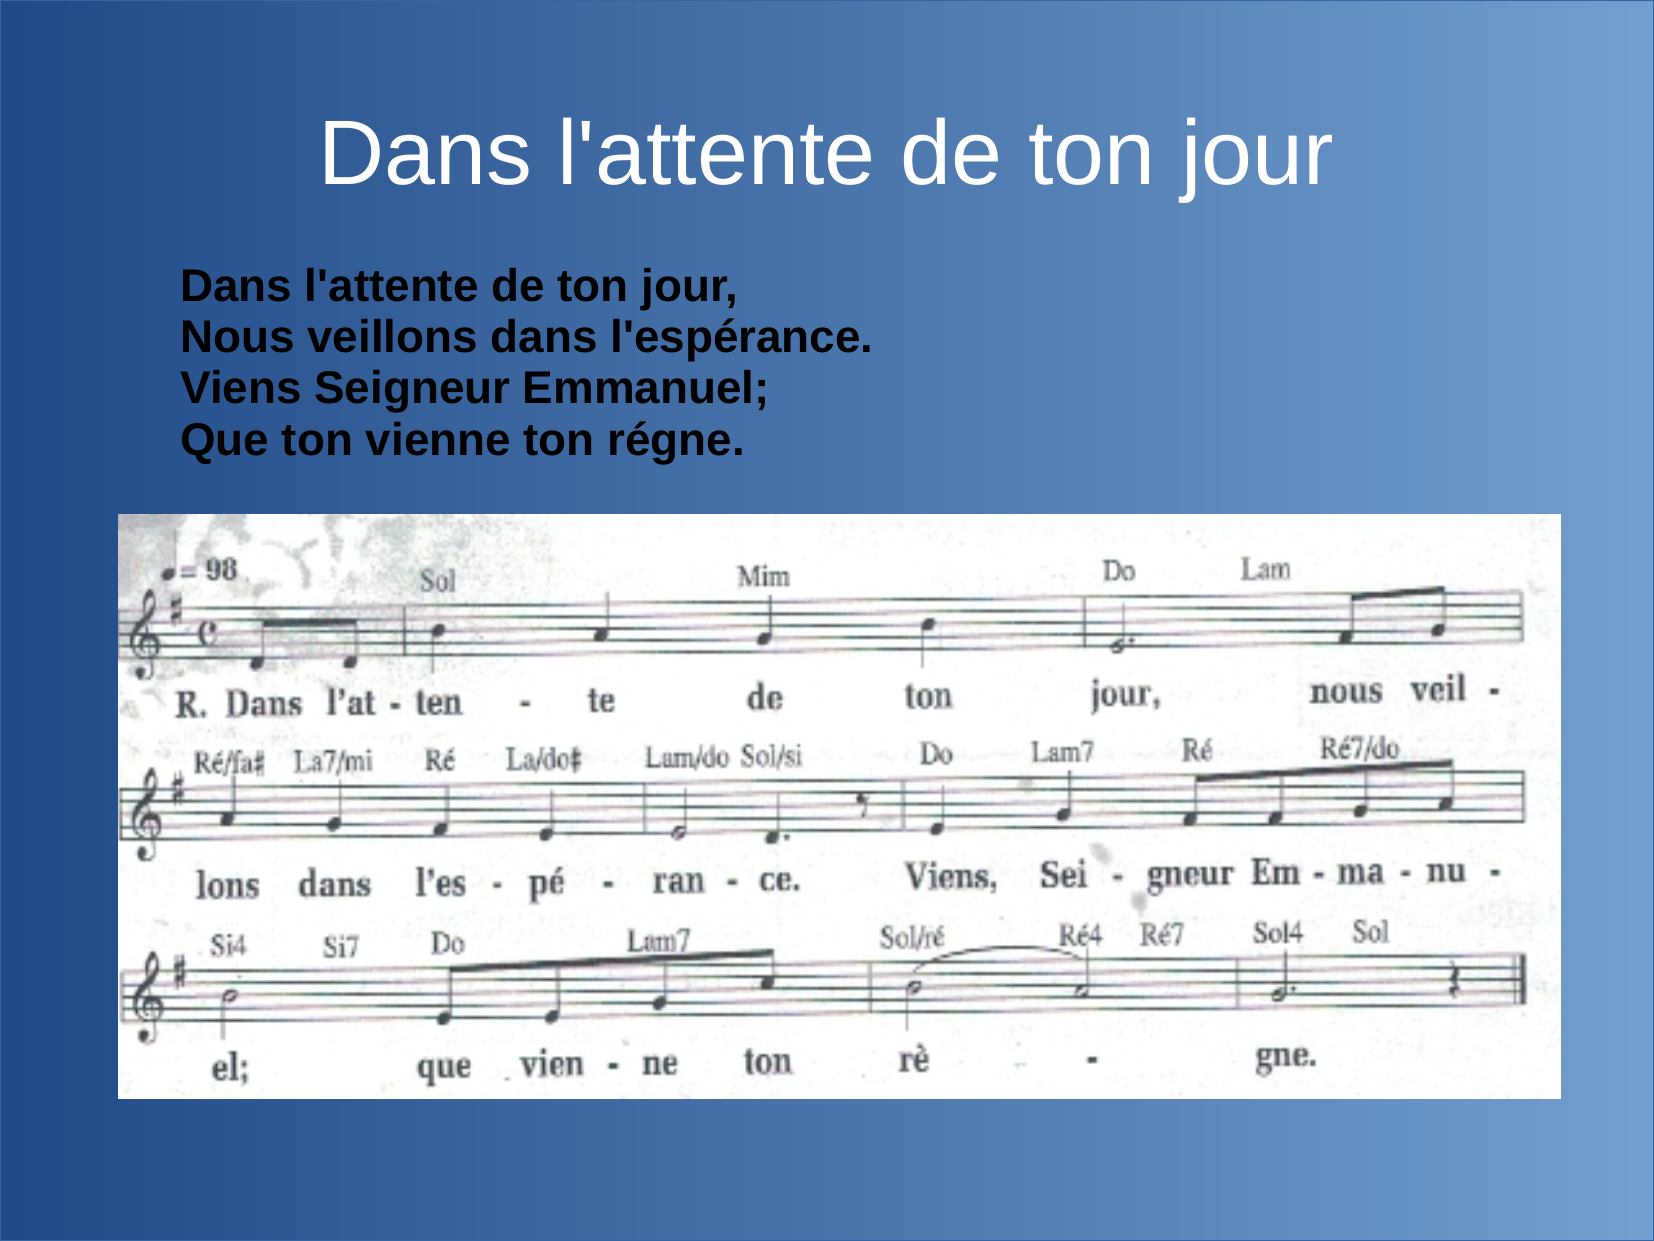

# Dans l'attente de ton jour
Dans l'attente de ton jour,
Nous veillons dans l'espérance.
Viens Seigneur Emmanuel;
Que ton vienne ton régne.